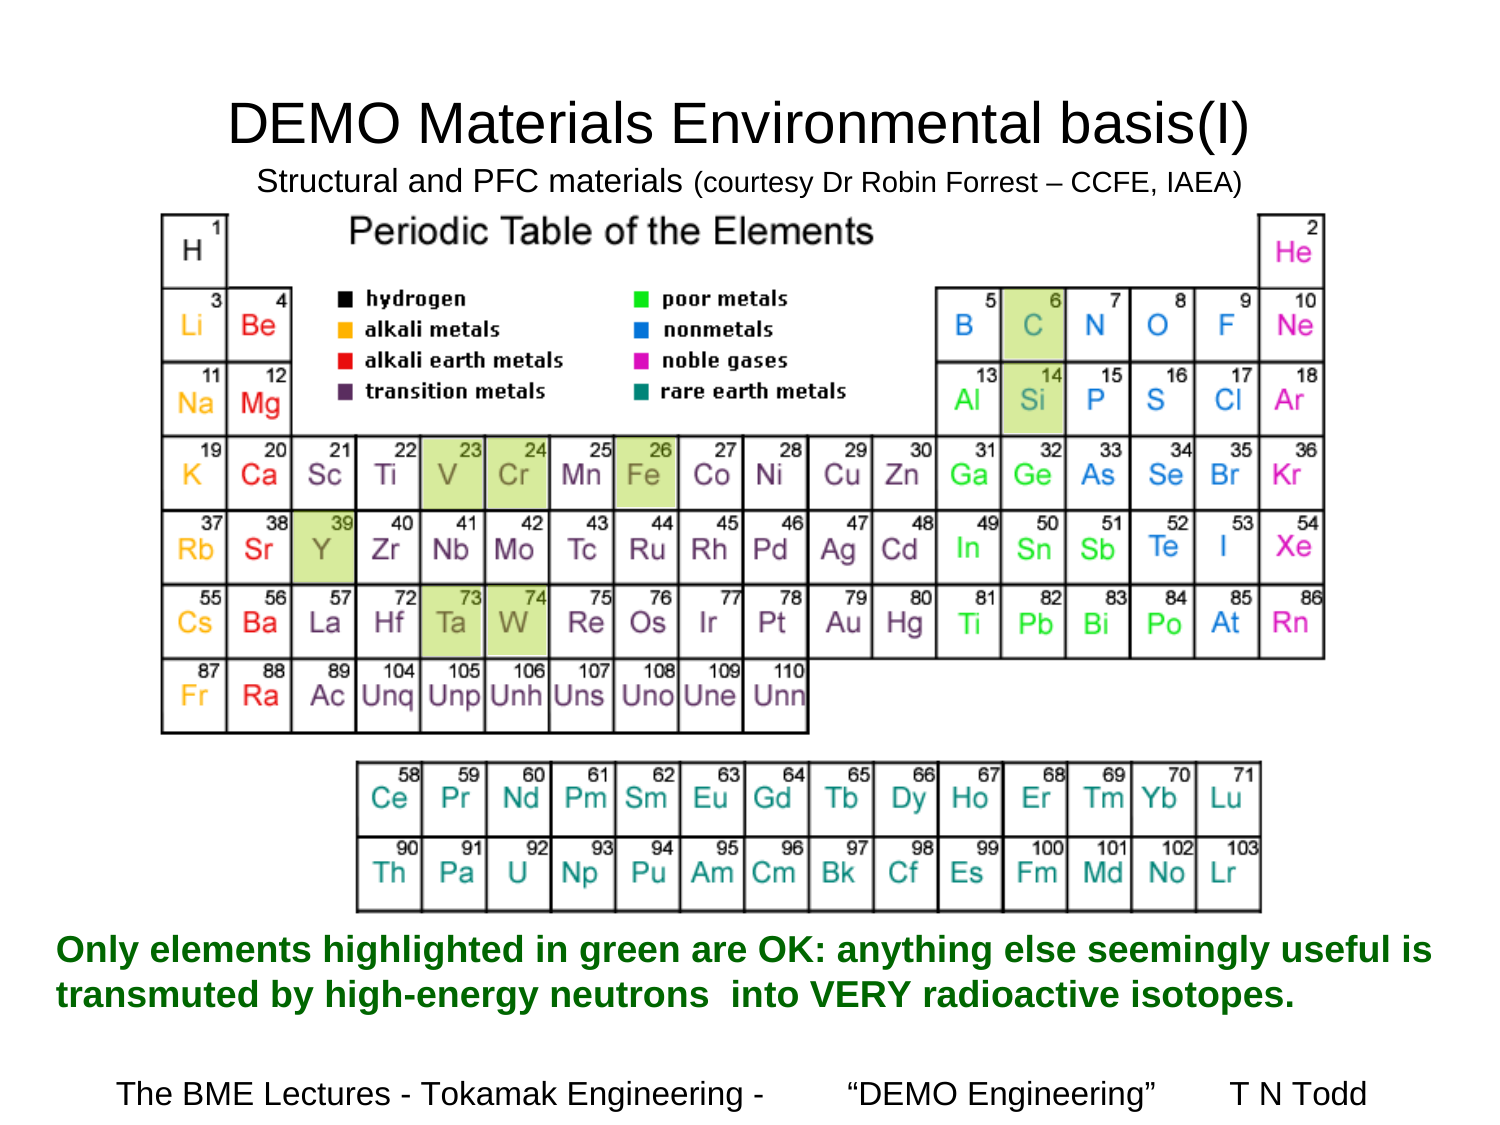

DEMO Materials Environmental basis(I)
Structural and PFC materials (courtesy Dr Robin Forrest – CCFE, IAEA)
Only elements highlighted in green are OK: anything else seemingly useful is transmuted by high-energy neutrons into VERY radioactive isotopes.